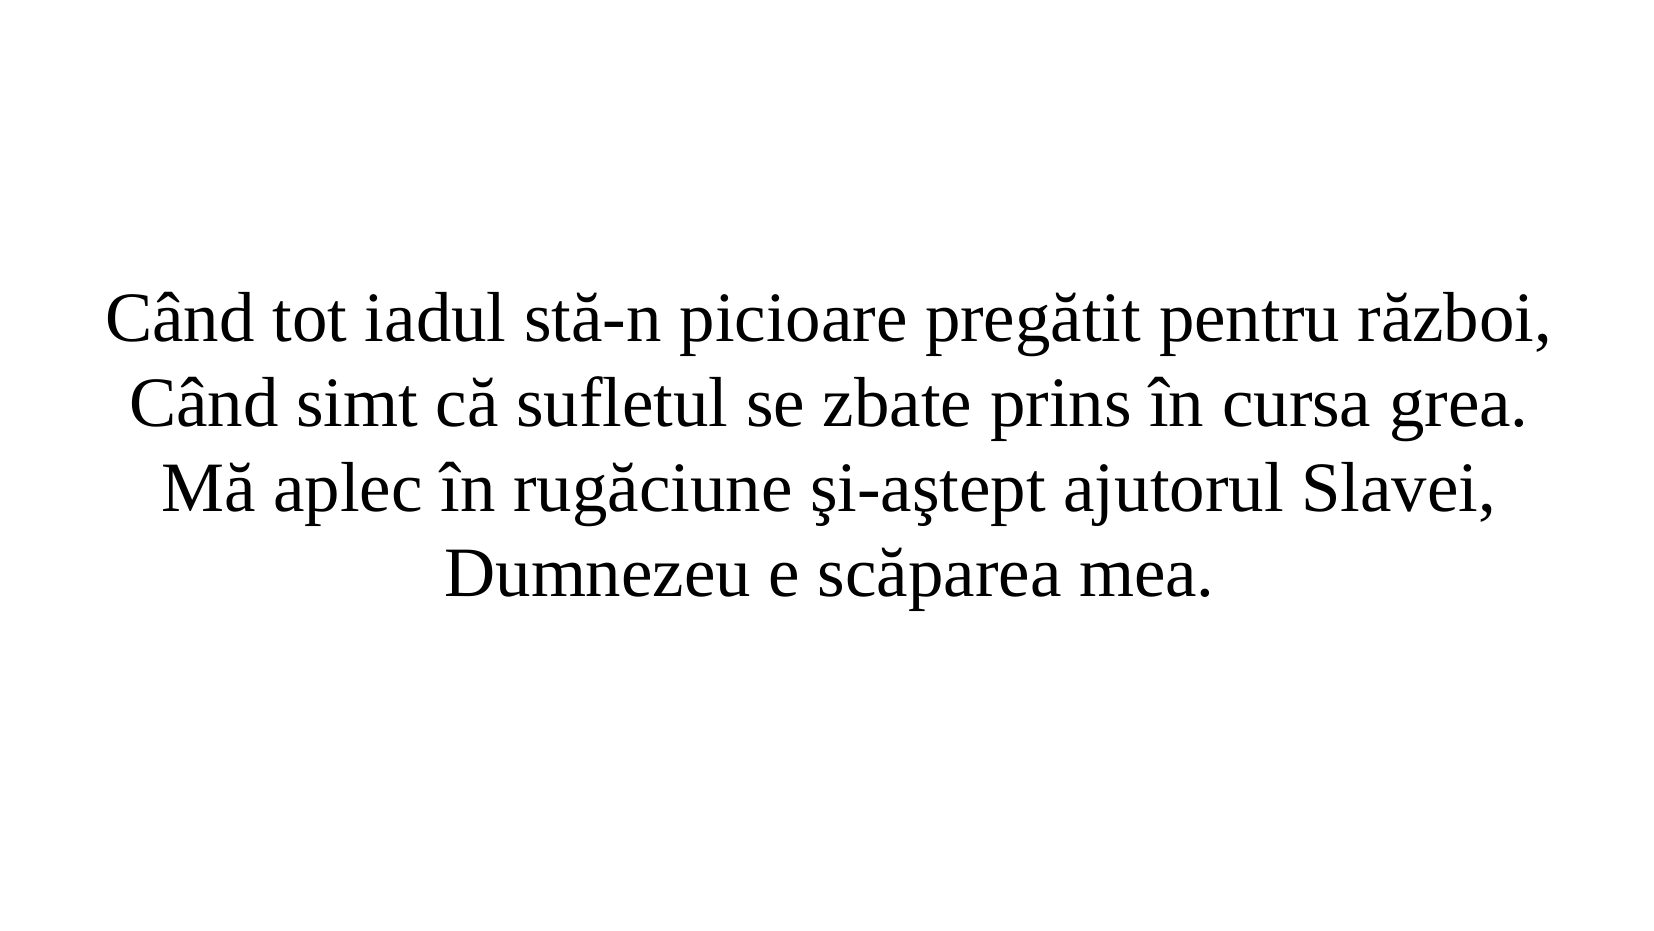

# Când tot iadul stă-n picioare pregătit pentru război,
Când simt că sufletul se zbate prins în cursa grea.
Mă aplec în rugăciune şi-aştept ajutorul Slavei,
Dumnezeu e scăparea mea.